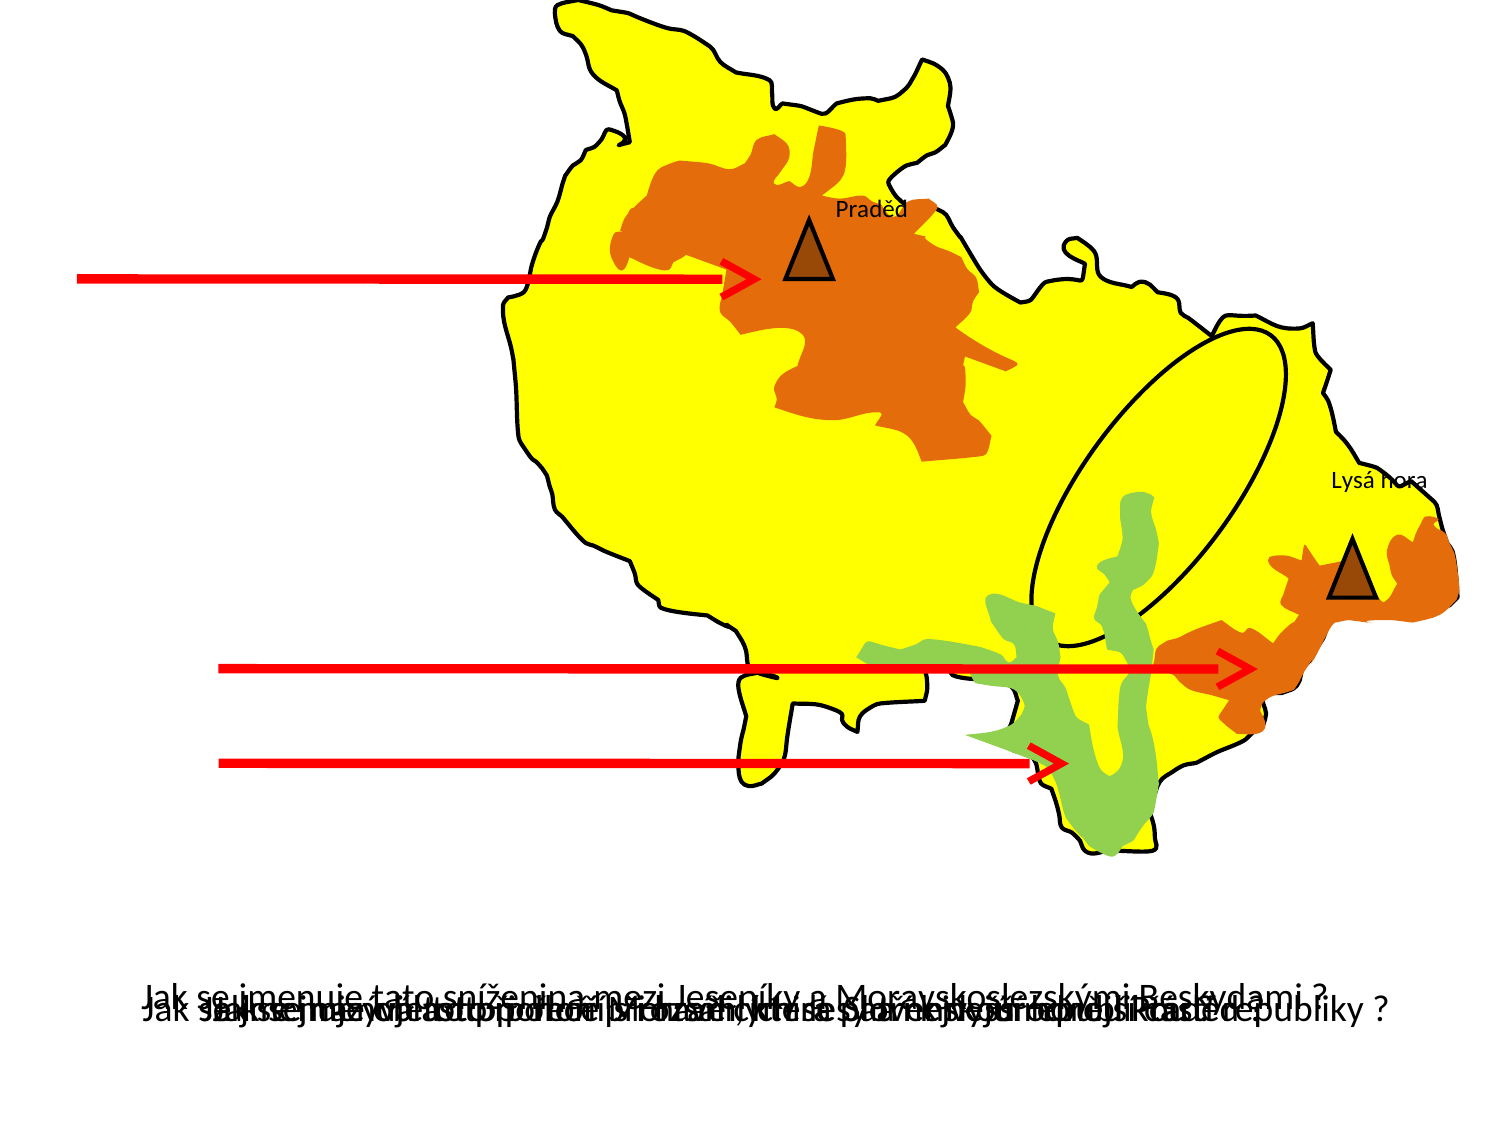

Praděd
Lysá hora
Jak se jmenuje tato sníženina mezi Jeseníky a Moravskoslezskými Beskydami ?
Jak se jmenuje oblast při řece Moravě , která patří k nejúrodnější částí republiky ?
Jak se jmenuje toto pohoří s rozsáhlými lesy a nejvyšší horou Praděd ?
Jak se nazývá toto pohoří při hranicích se Slovenskou republikou ?